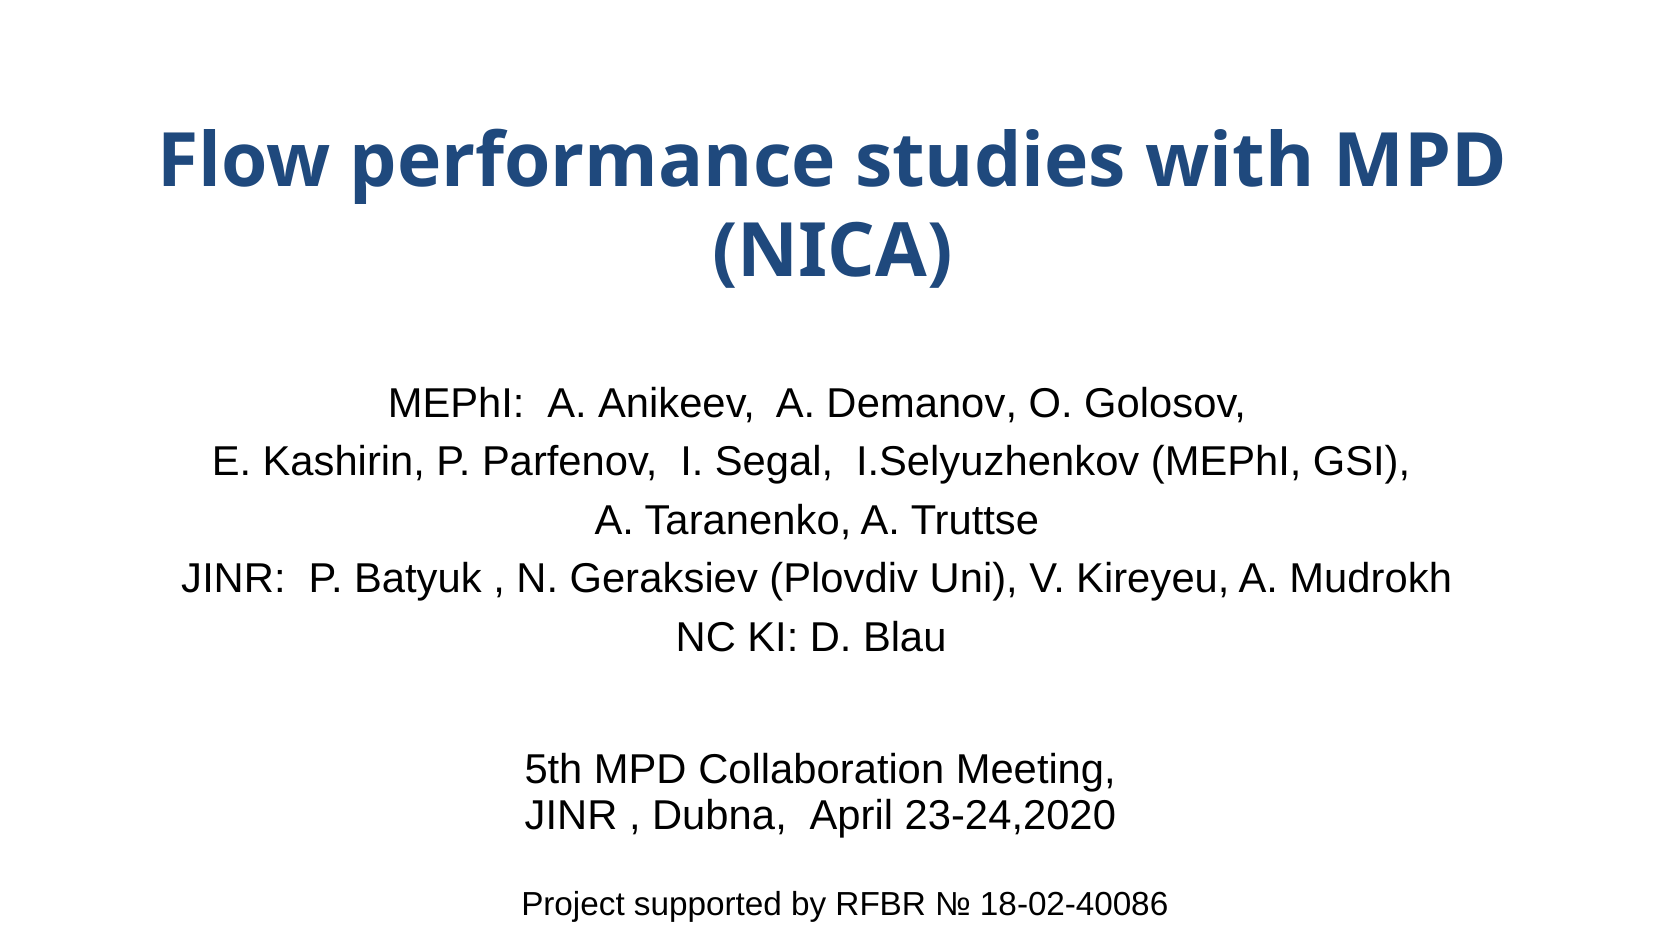

# Flow performance studies with MPD (NICA)
 MEPhI: A. Anikeev, A. Demanov, O. Golosov,
E. Kashirin, P. Parfenov, I. Segal, I.Selyuzhenkov (MEPhI, GSI),
A. Taranenko, A. Truttse
JINR: P. Batyuk , N. Geraksiev (Plovdiv Uni), V. Kireyeu, A. Mudrokh
NC KI: D. Blau
5th MPD Collaboration Meeting,
JINR , Dubna, April 23-24,2020
 Project supported by RFBR № 18-02-40086